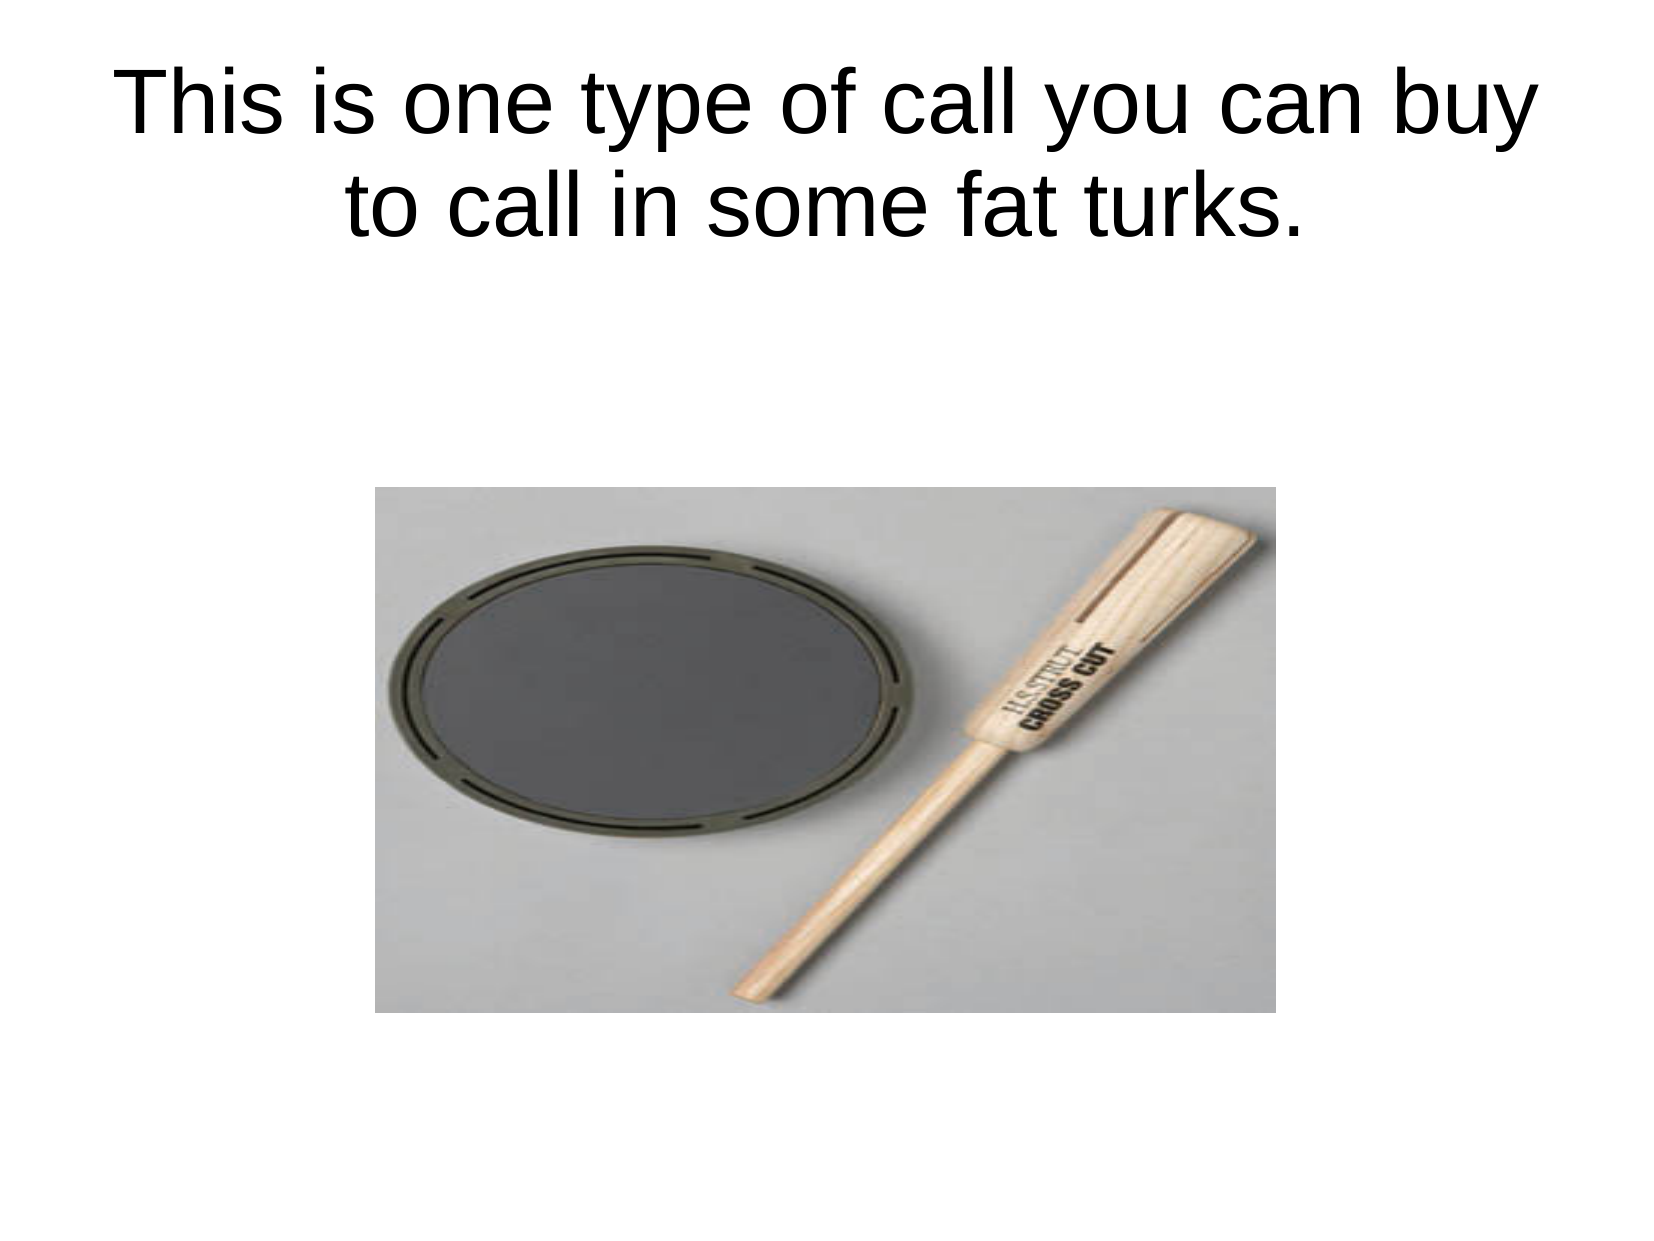

# This is one type of call you can buy to call in some fat turks.